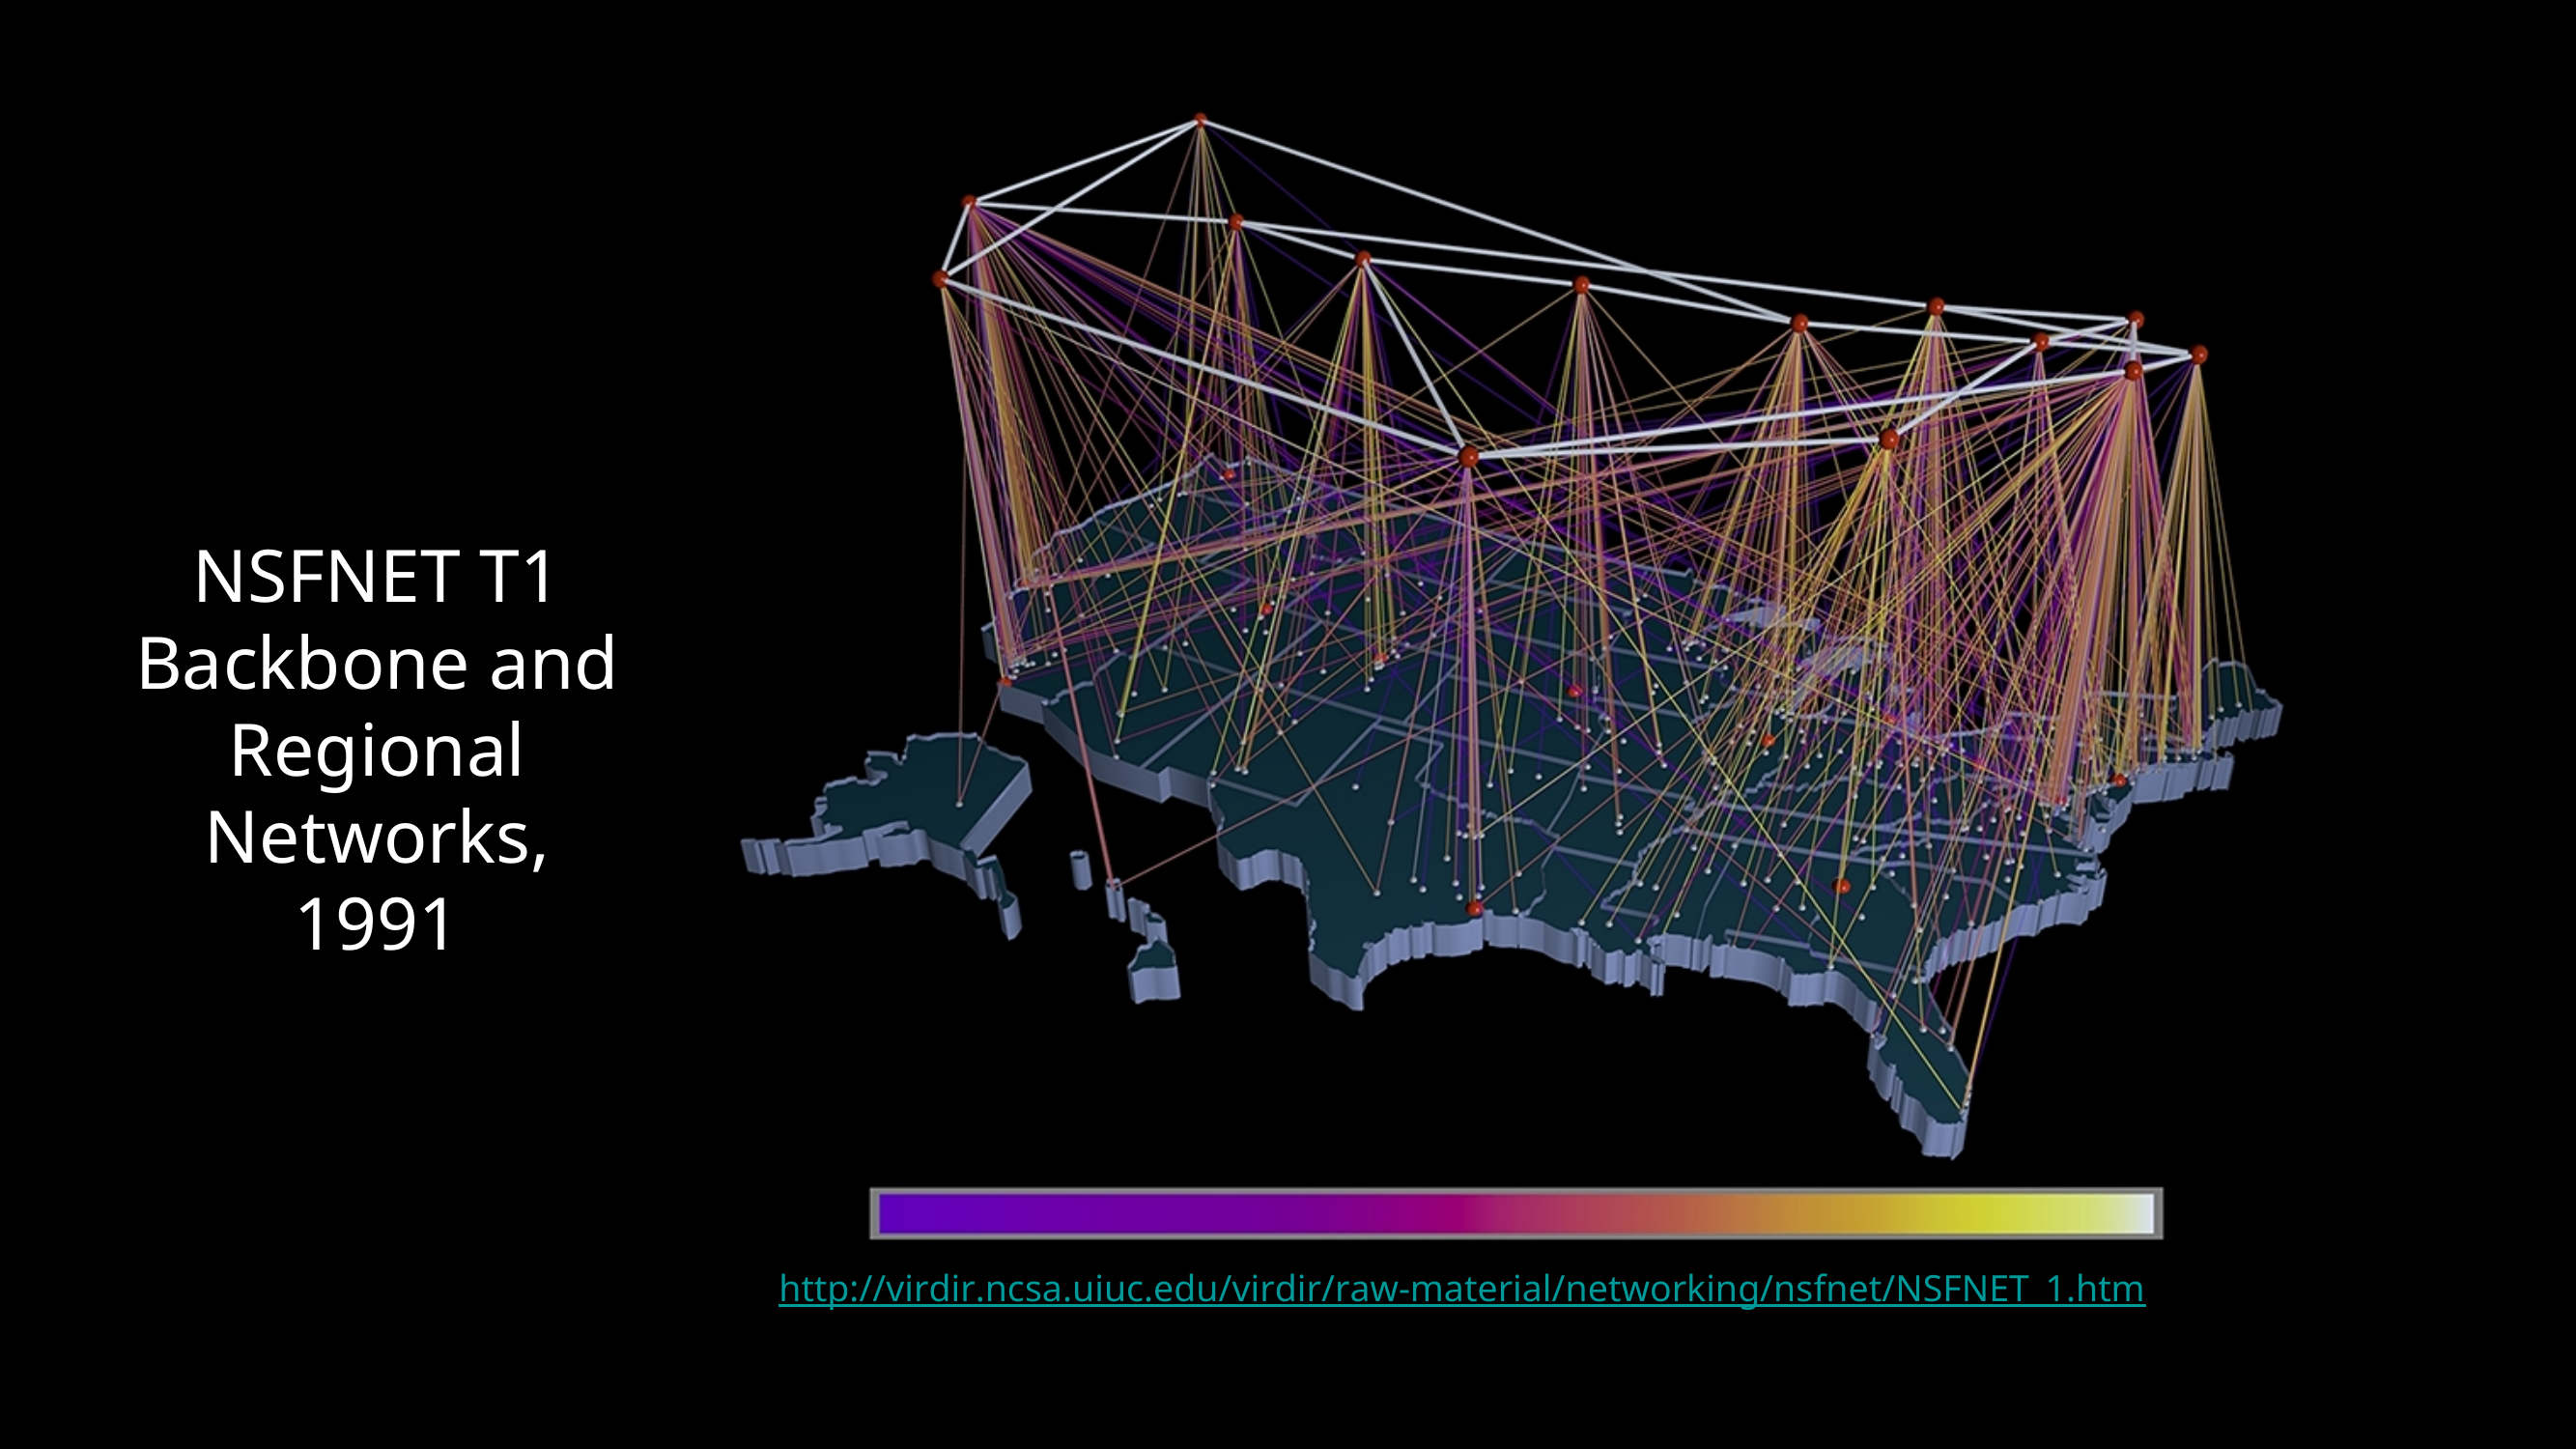

NSFNET T1 Backbone and Regional Networks, 1991
http://virdir.ncsa.uiuc.edu/virdir/raw-material/networking/nsfnet/NSFNET_1.htm